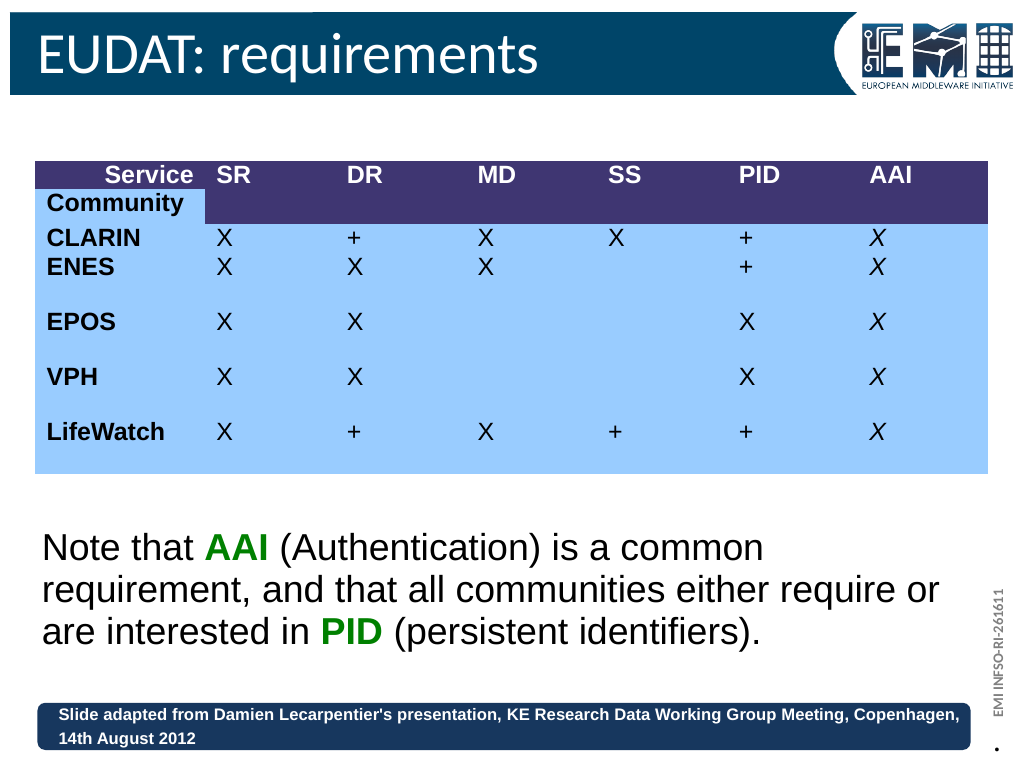

# EUDAT: requirements
| Service | SR | DR | MD | SS | PID | AAI |
| --- | --- | --- | --- | --- | --- | --- |
| Community | | | | | | |
| CLARIN | X | + | X | X | + | X |
| ENES | X | X | X | | + | X |
| EPOS | X | X | | | X | X |
| VPH | X | X | | | X | X |
| LifeWatch | X | + | X | + | + | X |
Note that AAI (Authentication) is a common requirement, and that all communities either require or are interested in PID (persistent identifiers).
Slide adapted from Damien Lecarpentier's presentation, KE Research Data Working Group Meeting, Copenhagen,
14th August 2012